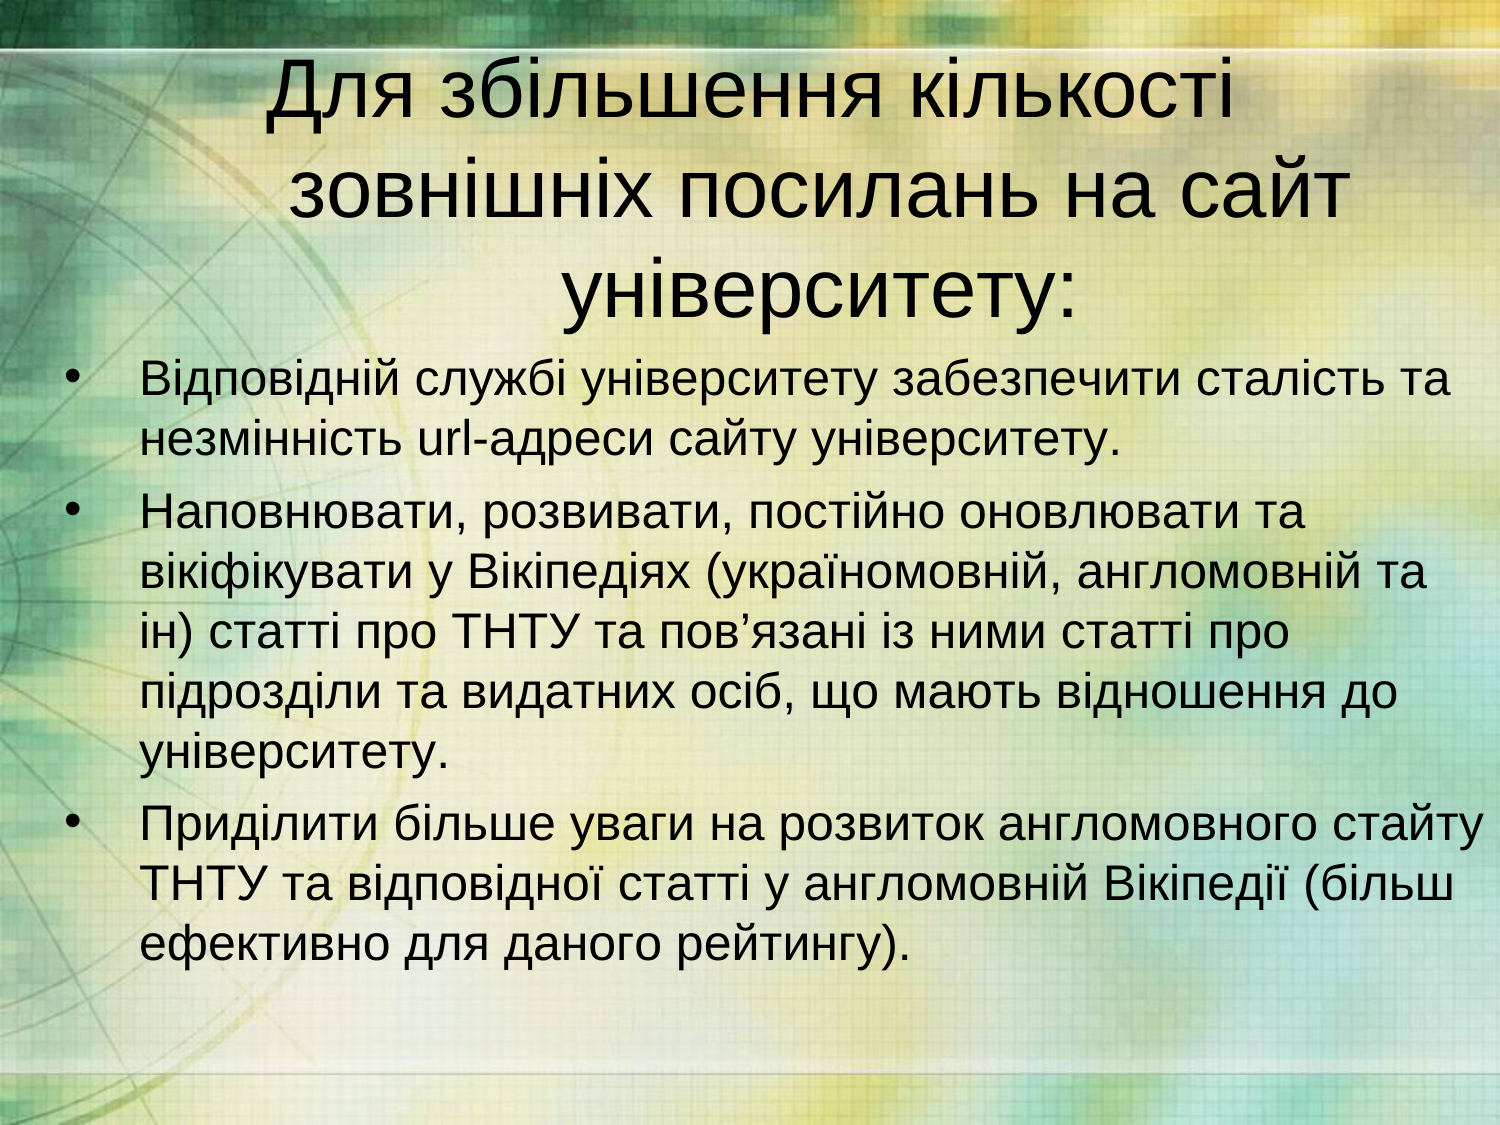

# Для збільшення кількості зовнішніх посилань на сайт університету:
Відповідній службі університету забезпечити сталість та незмінність url-адреси сайту університету.
Наповнювати, розвивати, постійно оновлювати та вікіфікувати у Вікіпедіях (україномовній, англомовній та ін) статті про ТНТУ та пов’язані із ними статті про підрозділи та видатних осіб, що мають відношення до університету.
Приділити більше уваги на розвиток англомовного стайту ТНТУ та відповідної статті у англомовній Вікіпедії (більш ефективно для даного рейтингу).